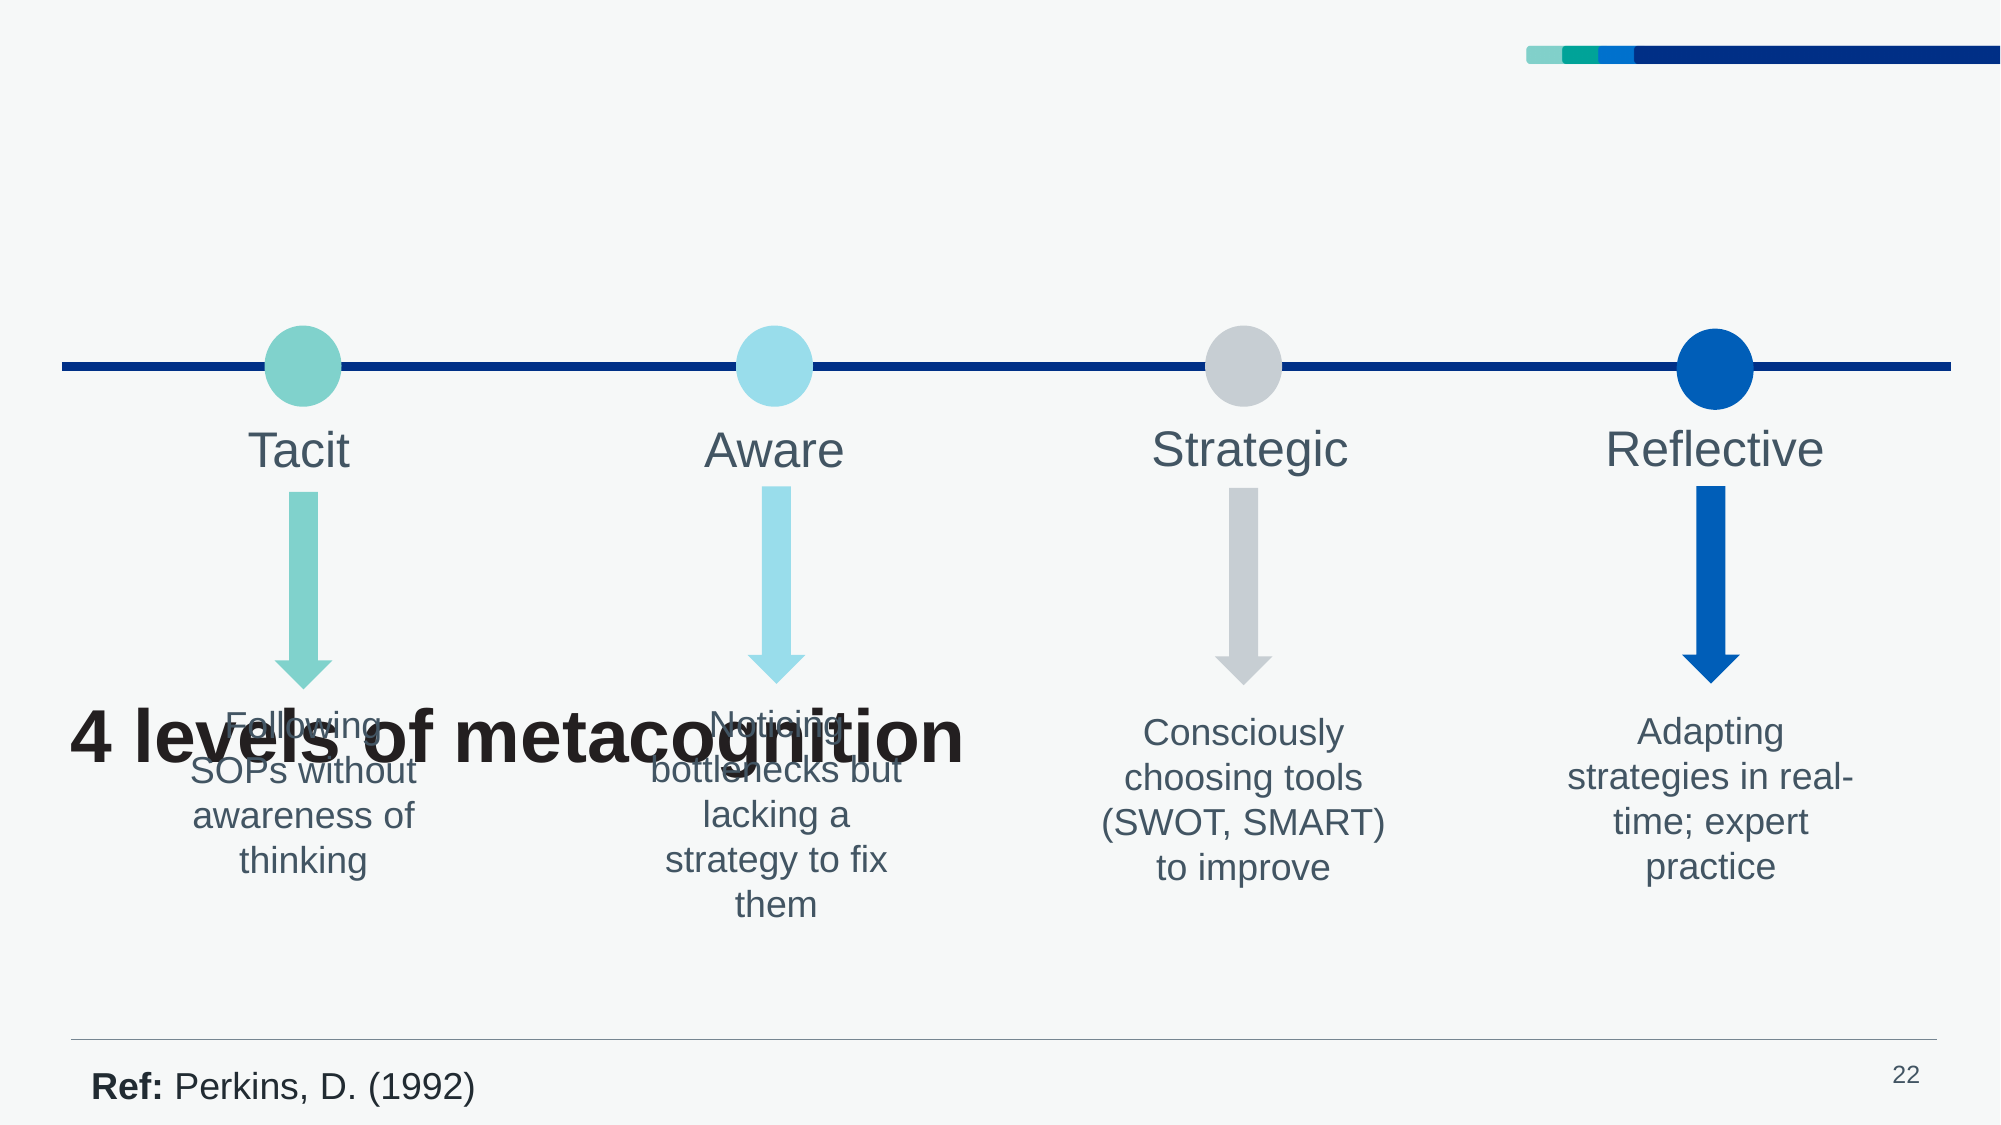

Strategic
Reflective
Tacit
Aware
# 4 levels of metacognition
Adapting strategies in real-time; expert practice
Noticing bottlenecks but lacking a strategy to fix them
Consciously choosing tools (SWOT, SMART) to improve
Following SOPs without awareness of thinking
Ref: Perkins, D. (1992)